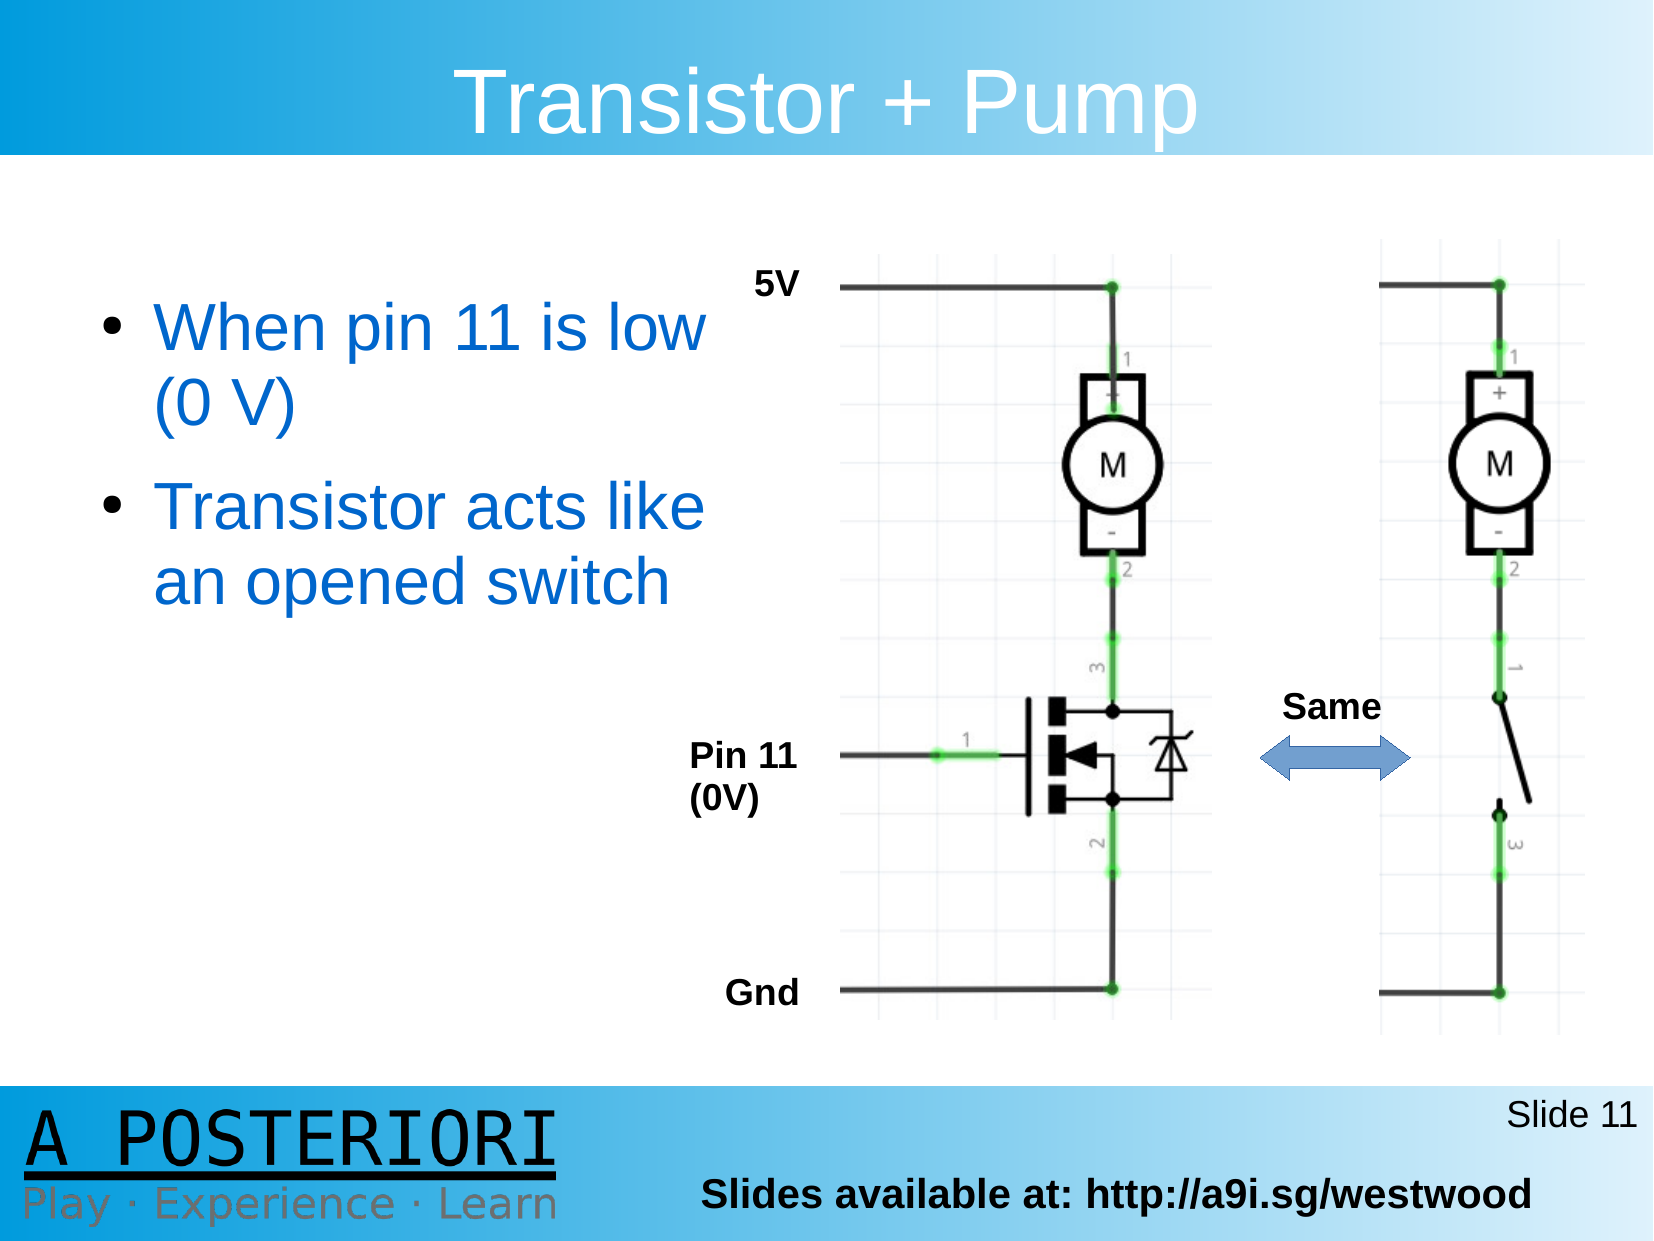

# Transistor + Pump
5V
When pin 11 is low
(0 V)
Transistor acts like
an opened switch
Same
Pin 11
(0V)
Gnd